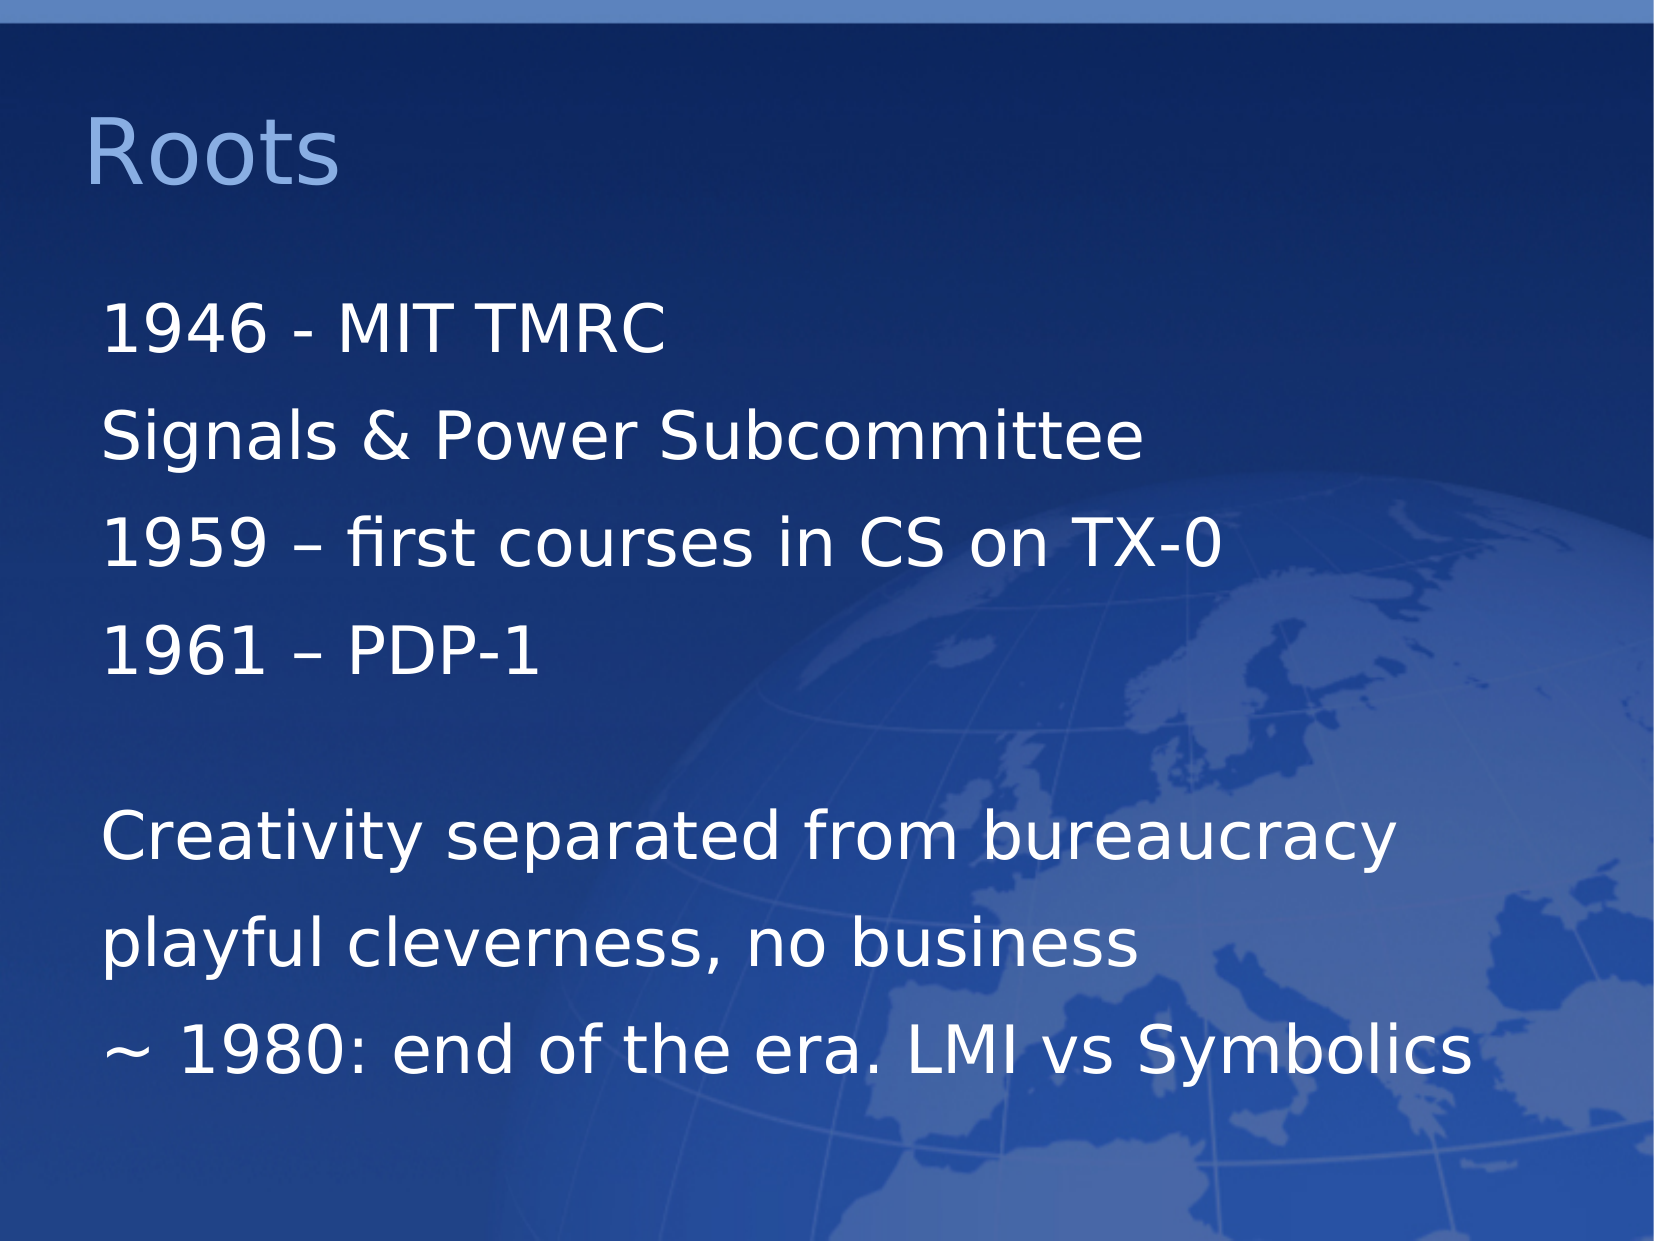

# Roots
1946 - MIT TMRC
Signals & Power Subcommittee
1959 – first courses in CS on TX-0
1961 – PDP-1
Creativity separated from bureaucracy
playful cleverness, no business
~ 1980: end of the era. LMI vs Symbolics